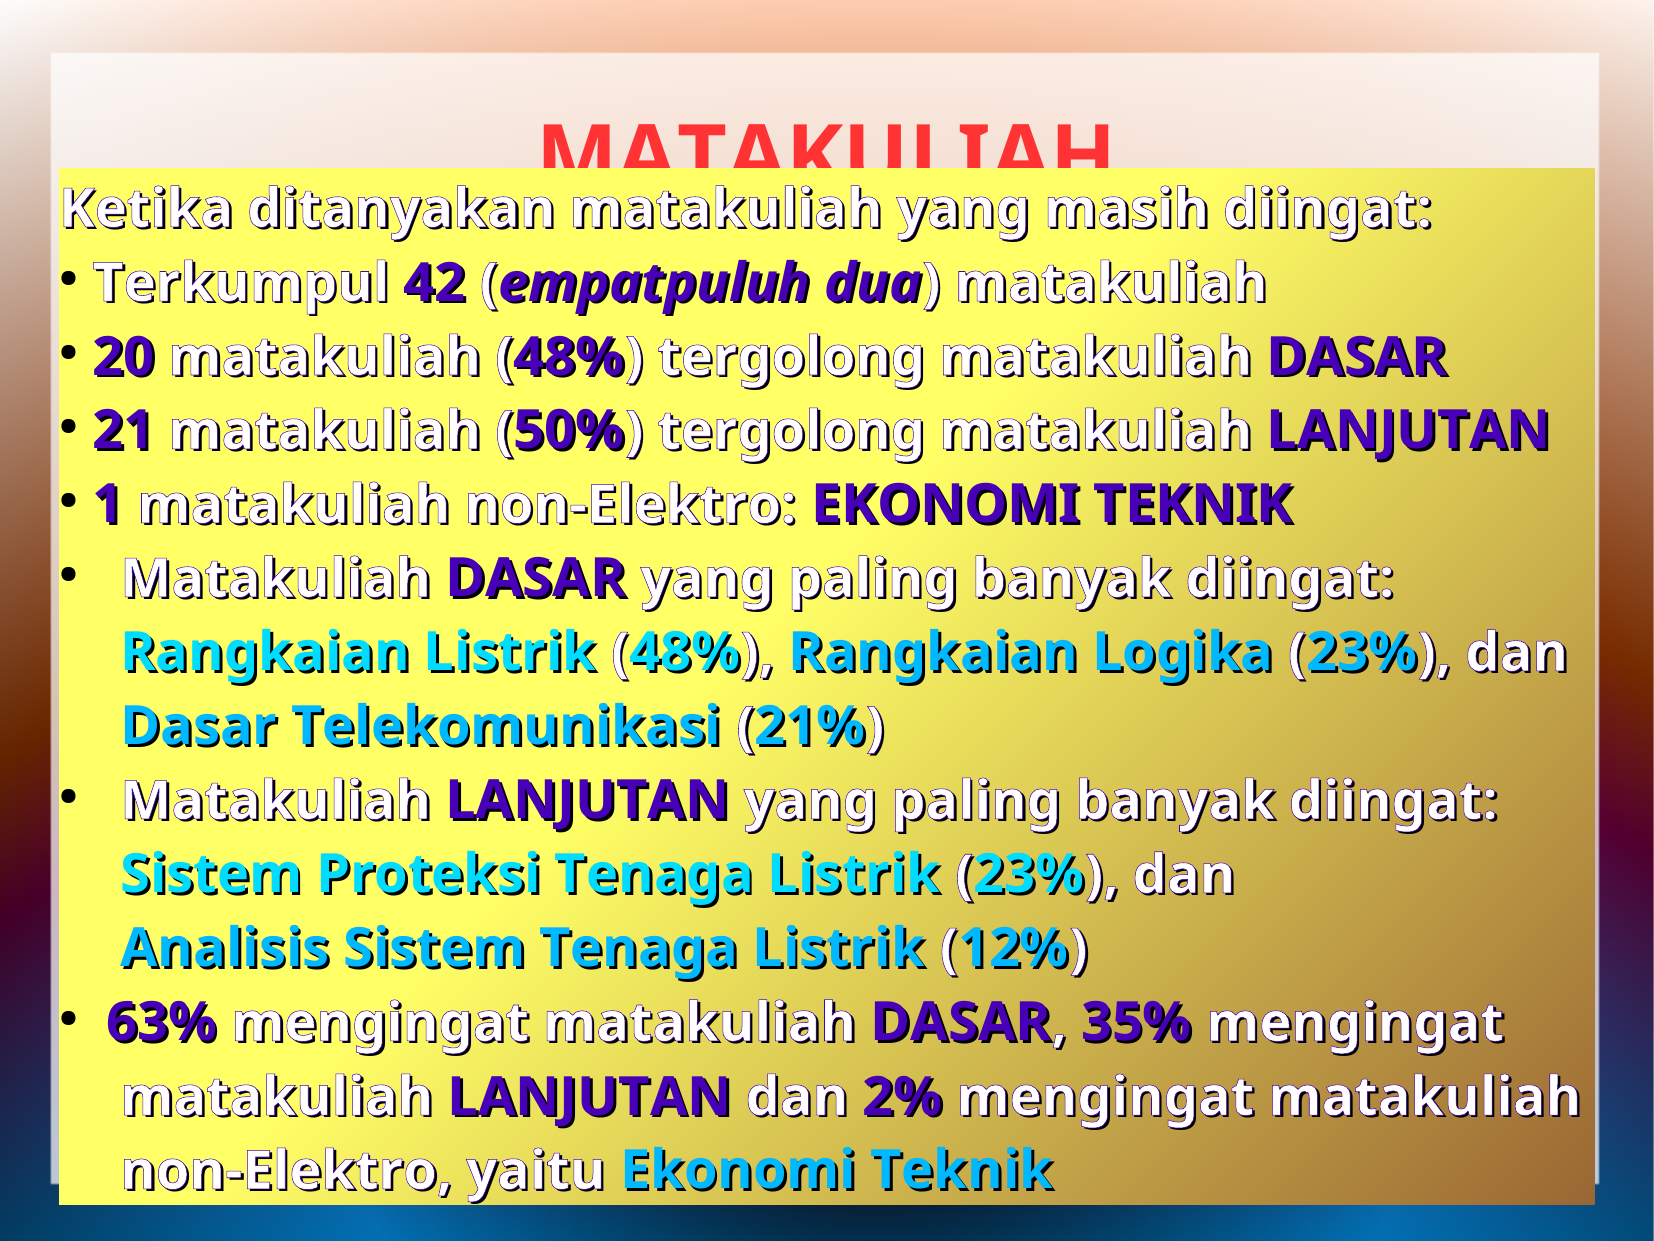

# MATAKULIAH
Ketika ditanyakan matakuliah yang masih diingat:
 Terkumpul 42 (empatpuluh dua) matakuliah
 20 matakuliah (48%) tergolong matakuliah DASAR
 21 matakuliah (50%) tergolong matakuliah LANJUTAN
 1 matakuliah non-Elektro: EKONOMI TEKNIK
 Matakuliah DASAR yang paling banyak diingat:
 Rangkaian Listrik (48%), Rangkaian Logika (23%), dan
 Dasar Telekomunikasi (21%)
 Matakuliah LANJUTAN yang paling banyak diingat:
 Sistem Proteksi Tenaga Listrik (23%), dan
 Analisis Sistem Tenaga Listrik (12%)
 63% mengingat matakuliah DASAR, 35% mengingat
 matakuliah LANJUTAN dan 2% mengingat matakuliah
 non-Elektro, yaitu Ekonomi Teknik